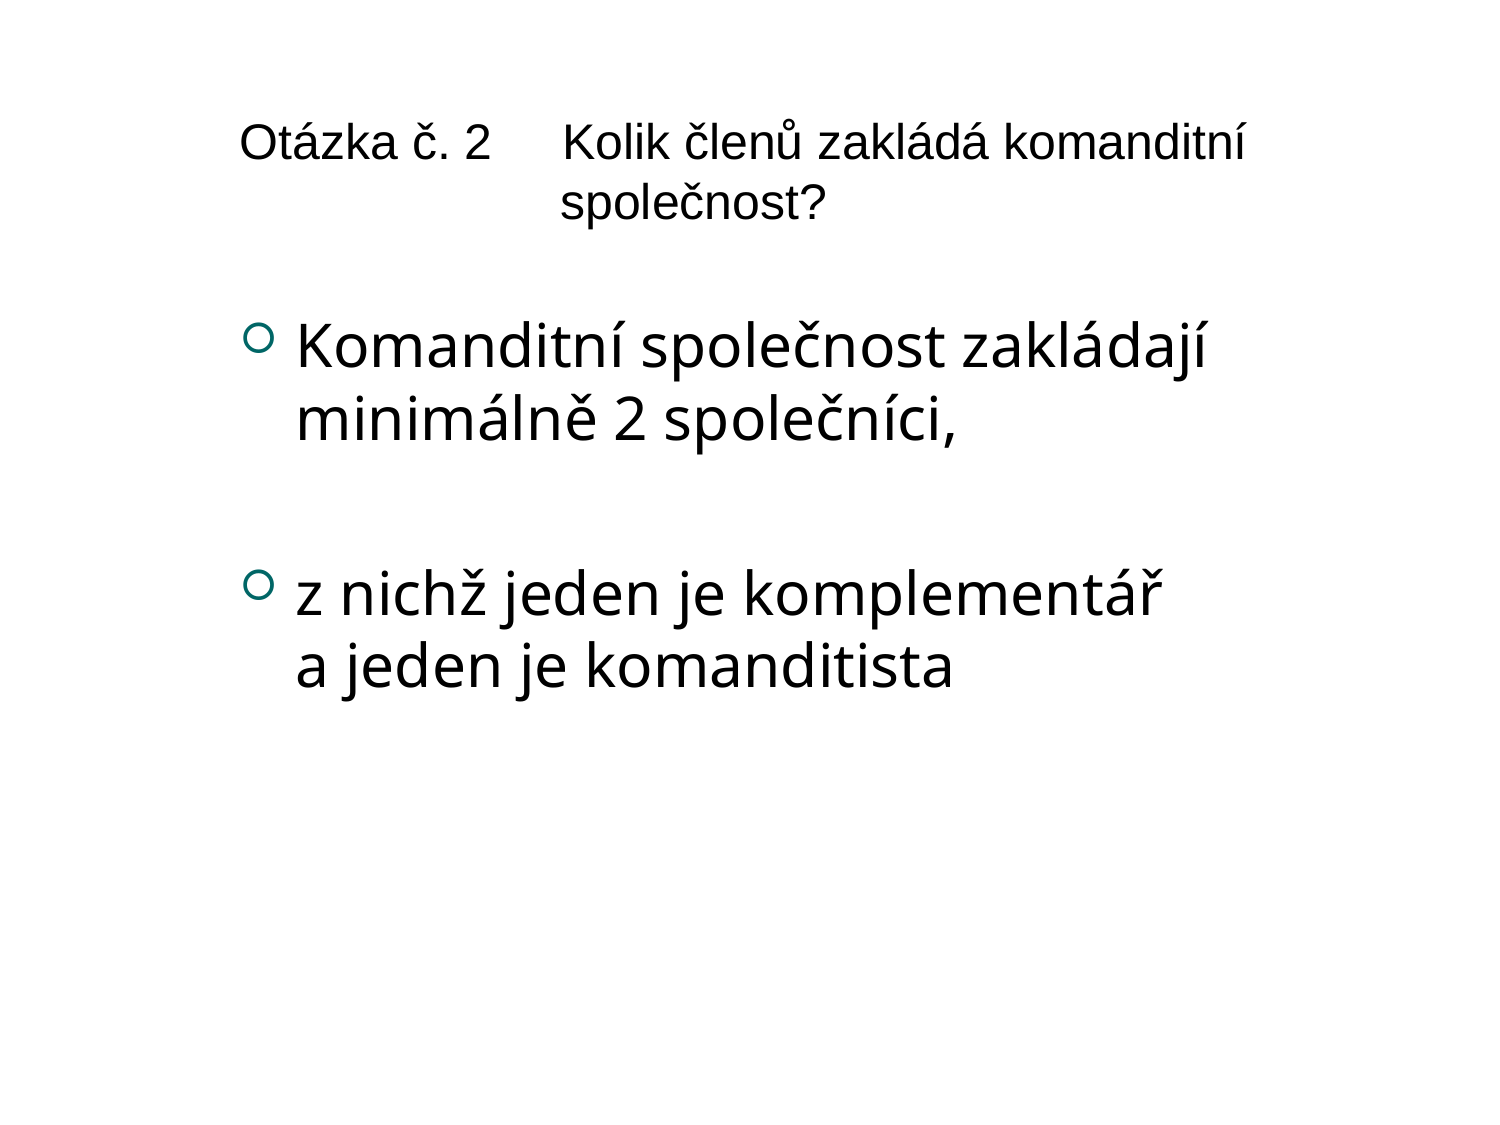

# Otázka č. 2 Kolik členů zakládá komanditní společnost?
Komanditní společnost zakládají minimálně 2 společníci,
z nichž jeden je komplementář
a jeden je komanditista